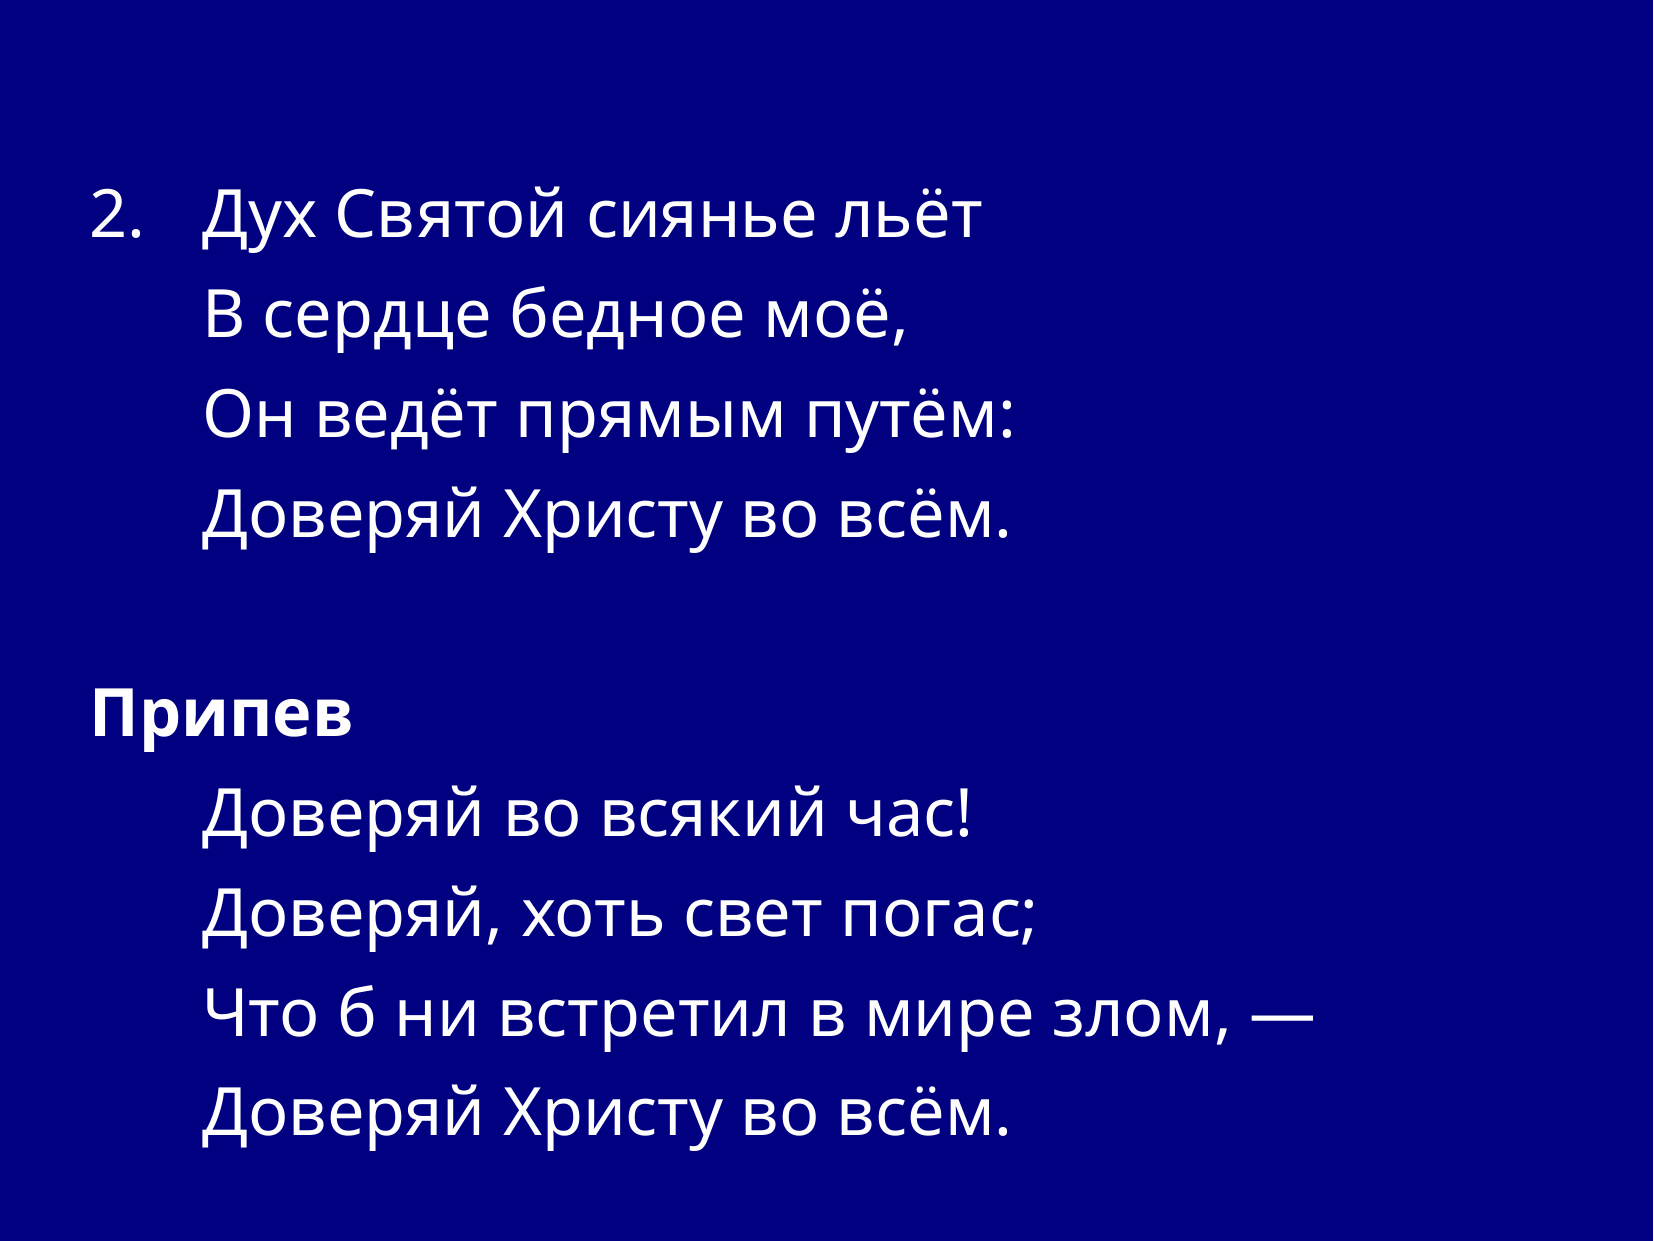

2.	Дух Святой сиянье льёт
	В сердце бедное моё,
	Он ведёт прямым путём:
	Доверяй Христу во всём.
Припев
	Доверяй во всякий час!
	Доверяй, хоть свет погас;
	Что б ни встретил в мире злом, —
	Доверяй Христу во всём.